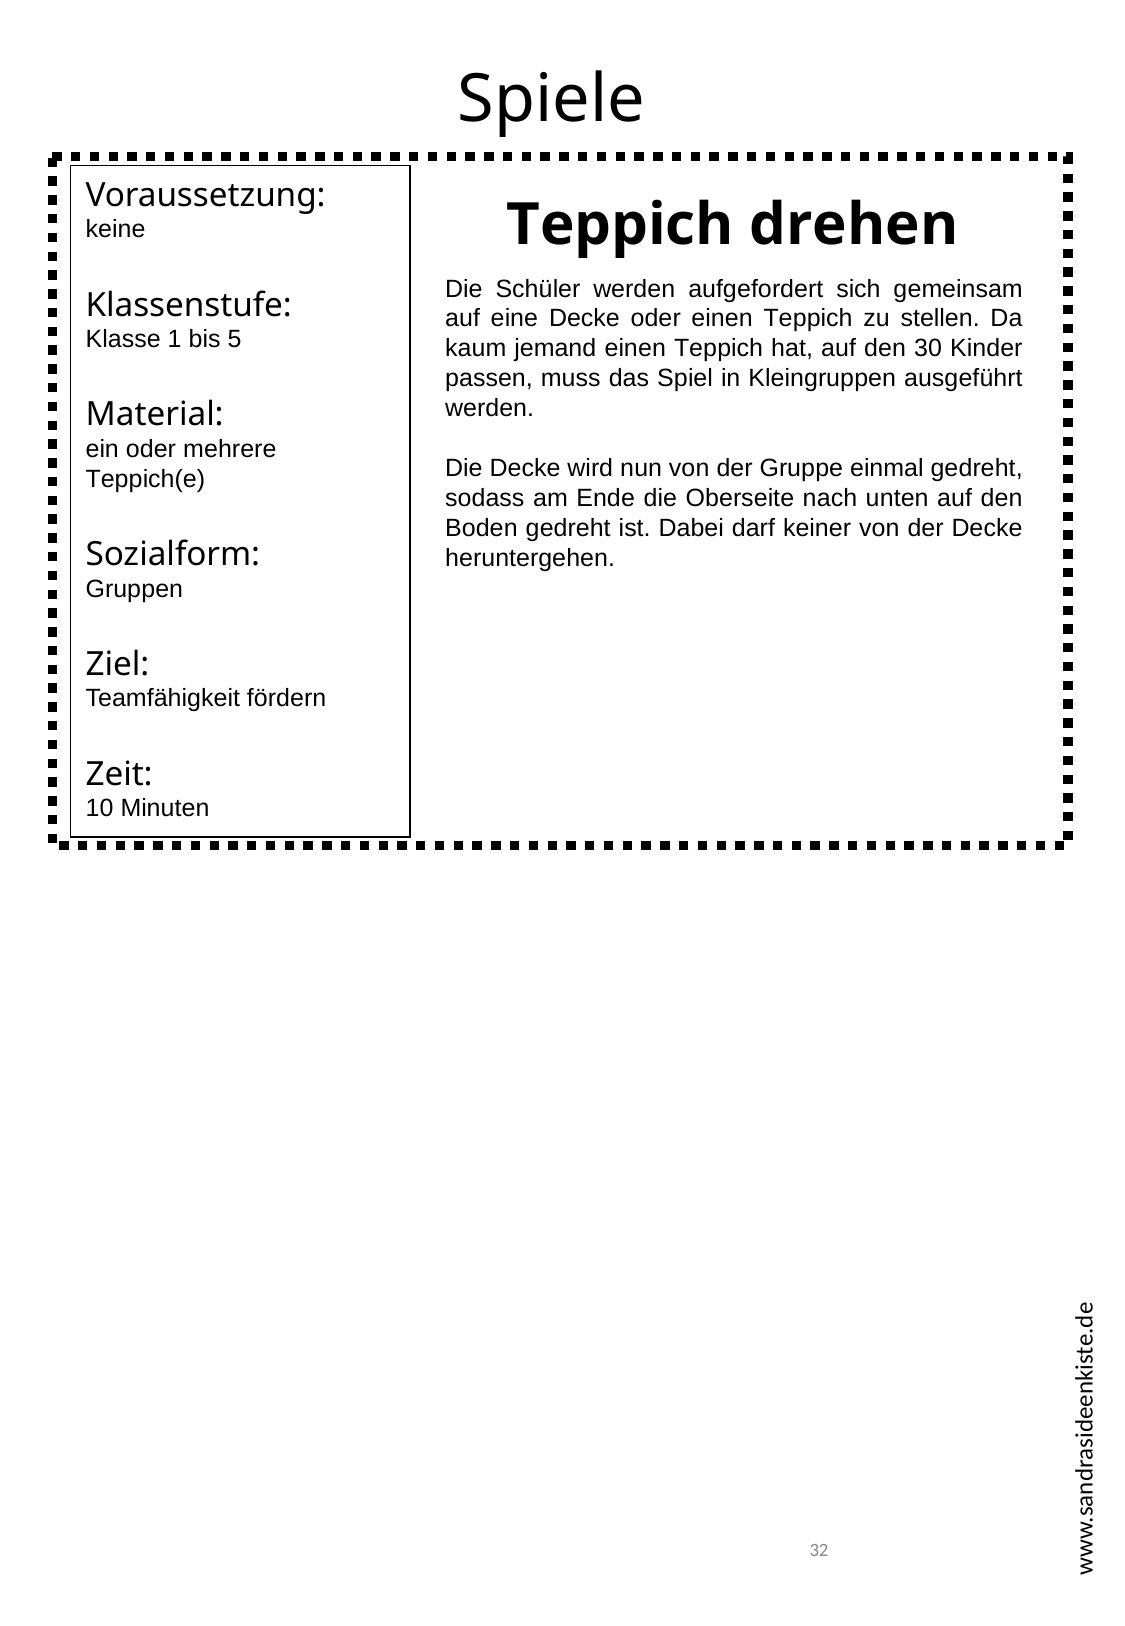

Spiele
Voraussetzung:
keine
Klassenstufe:
Klasse 1 bis 5
Material:
ein oder mehrere Teppich(e)
Sozialform:
Gruppen
Ziel:
Teamfähigkeit fördern
Zeit:
10 Minuten
Teppich drehen
Die Schüler werden aufgefordert sich gemeinsam auf eine Decke oder einen Teppich zu stellen. Da kaum jemand einen Teppich hat, auf den 30 Kinder passen, muss das Spiel in Kleingruppen ausgeführt werden.
Die Decke wird nun von der Gruppe einmal gedreht, sodass am Ende die Oberseite nach unten auf den Boden gedreht ist. Dabei darf keiner von der Decke heruntergehen.
www.sandrasideenkiste.de